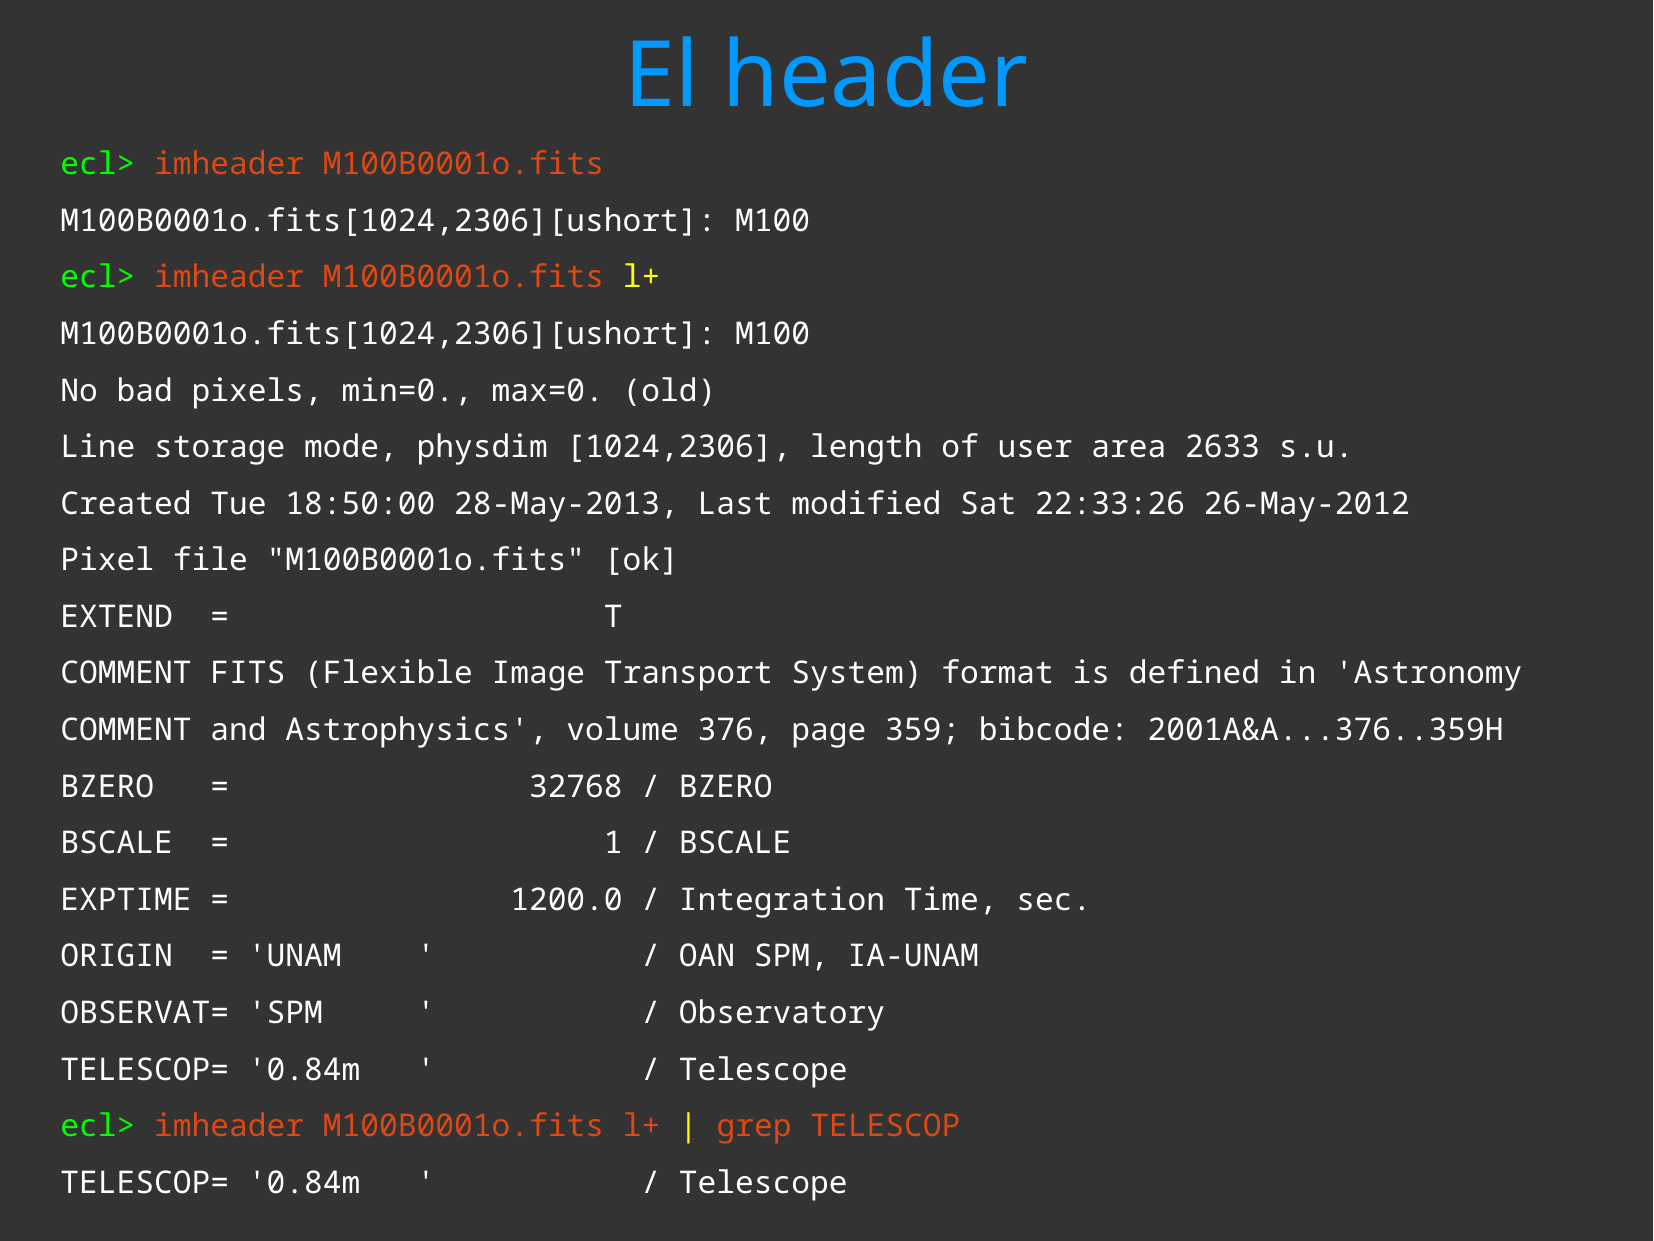

# El header
ecl> imheader M100B0001o.fits
M100B0001o.fits[1024,2306][ushort]: M100
ecl> imheader M100B0001o.fits l+
M100B0001o.fits[1024,2306][ushort]: M100
No bad pixels, min=0., max=0. (old)
Line storage mode, physdim [1024,2306], length of user area 2633 s.u.
Created Tue 18:50:00 28-May-2013, Last modified Sat 22:33:26 26-May-2012
Pixel file "M100B0001o.fits" [ok]
EXTEND = T
COMMENT FITS (Flexible Image Transport System) format is defined in 'Astronomy
COMMENT and Astrophysics', volume 376, page 359; bibcode: 2001A&A...376..359H
BZERO = 32768 / BZERO
BSCALE = 1 / BSCALE
EXPTIME = 1200.0 / Integration Time, sec.
ORIGIN = 'UNAM ' / OAN SPM, IA-UNAM
OBSERVAT= 'SPM ' / Observatory
TELESCOP= '0.84m ' / Telescope
ecl> imheader M100B0001o.fits l+ | grep TELESCOP
TELESCOP= '0.84m ' / Telescope